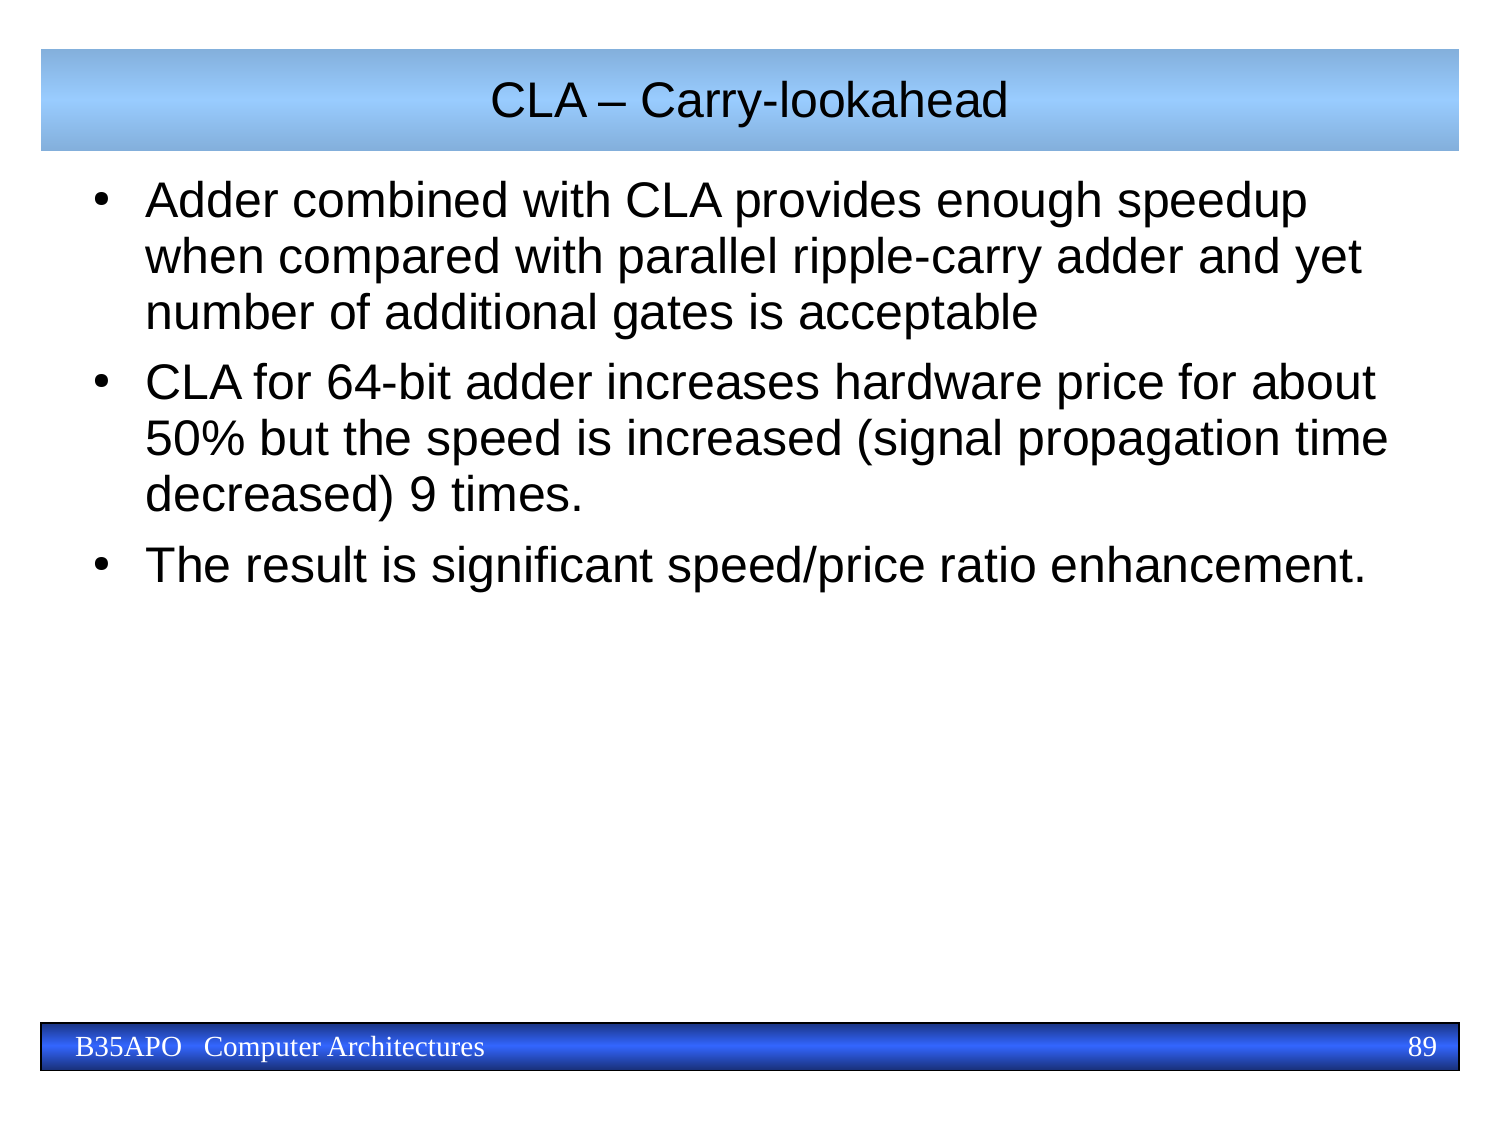

# CLA – Carry-lookahead
Adder combined with CLA provides enough speedup when compared with parallel ripple-carry adder and yet number of additional gates is acceptable
CLA for 64-bit adder increases hardware price for about 50% but the speed is increased (signal propagation time decreased) 9 times.
The result is significant speed/price ratio enhancement.
B35APO Computer Architectures
89